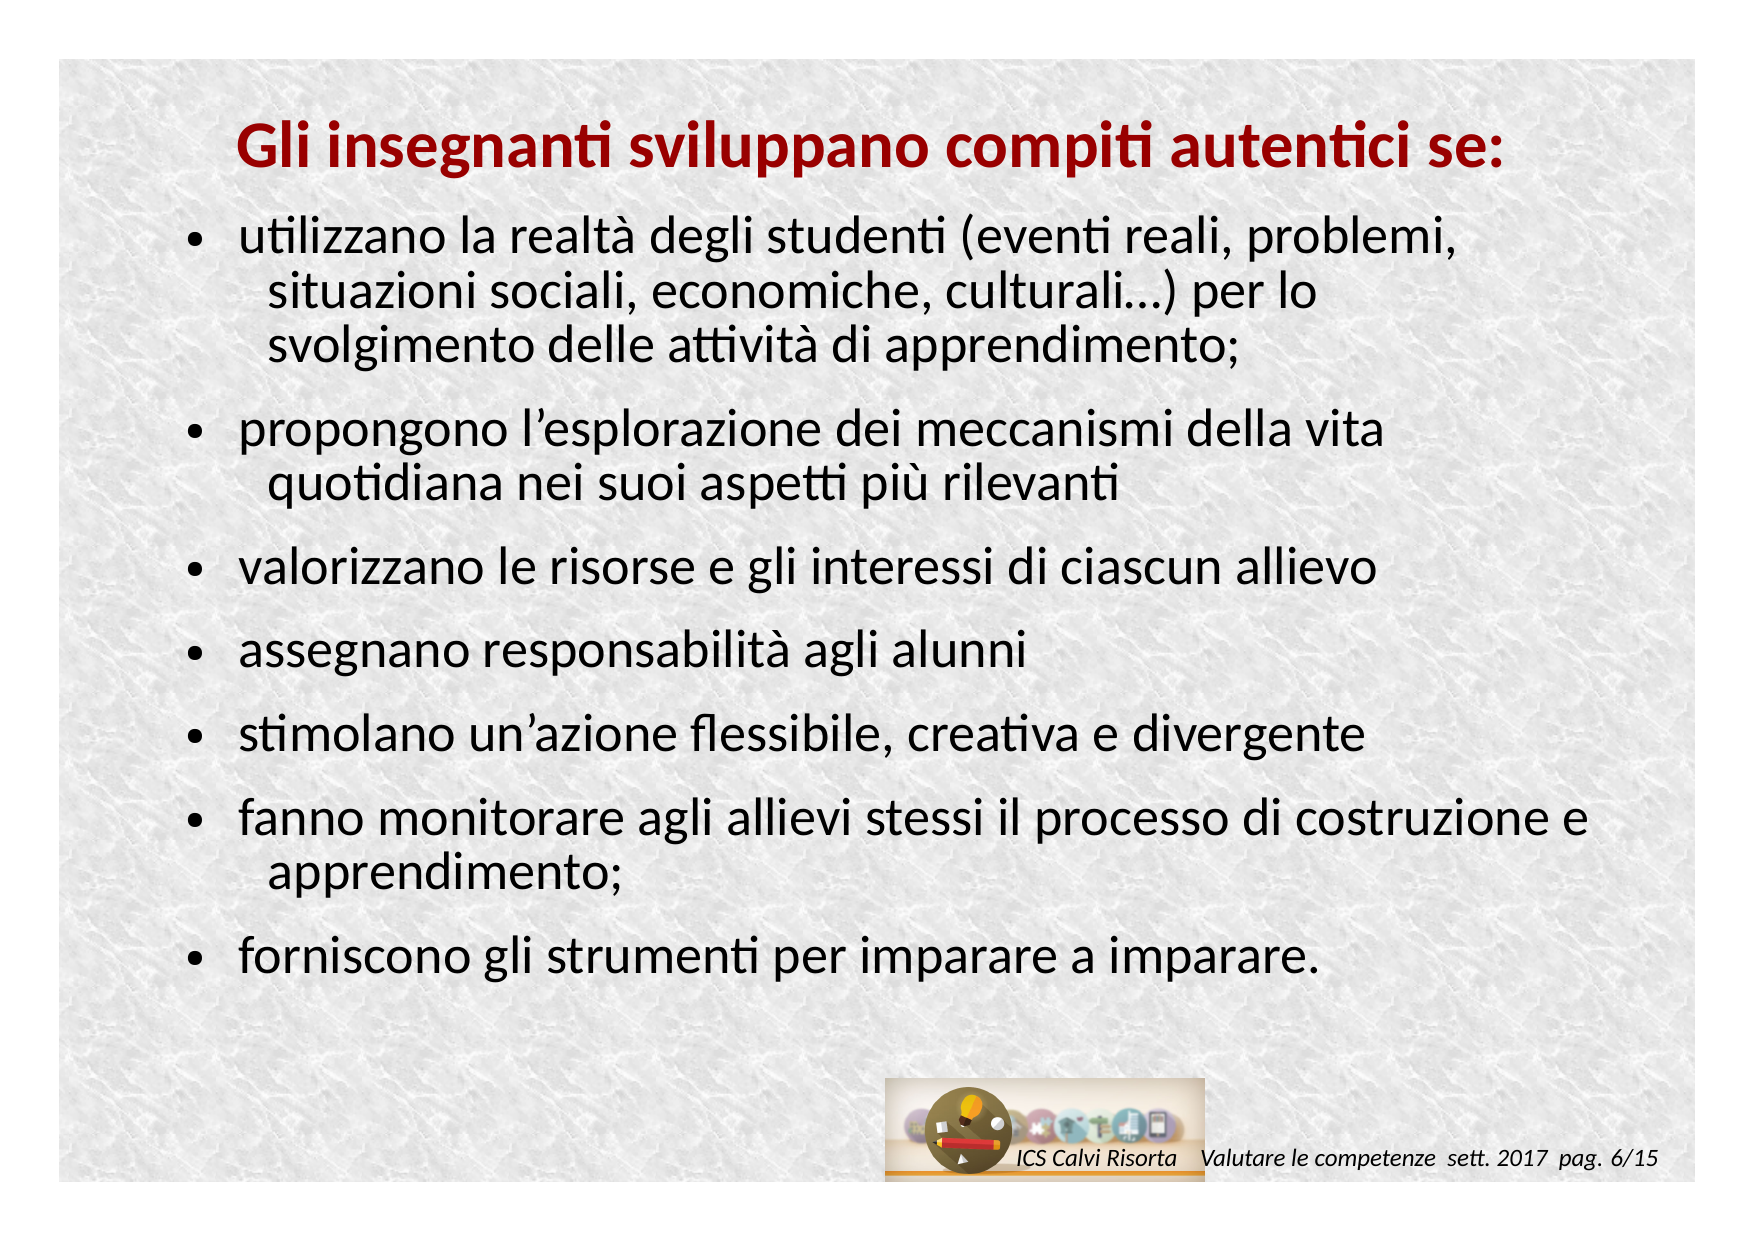

Gli insegnanti sviluppano compiti autentici se:
utilizzano la realtà degli studenti (eventi reali, problemi, situazioni sociali, economiche, culturali…) per lo svolgimento delle attività di apprendimento;
propongono l’esplorazione dei meccanismi della vita quotidiana nei suoi aspetti più rilevanti
valorizzano le risorse e gli interessi di ciascun allievo
assegnano responsabilità agli alunni
stimolano un’azione flessibile, creativa e divergente
fanno monitorare agli allievi stessi il processo di costruzione e apprendimento;
forniscono gli strumenti per imparare a imparare.
#
ICS Calvi Risorta Valutre le competenze - sett. 2017
6